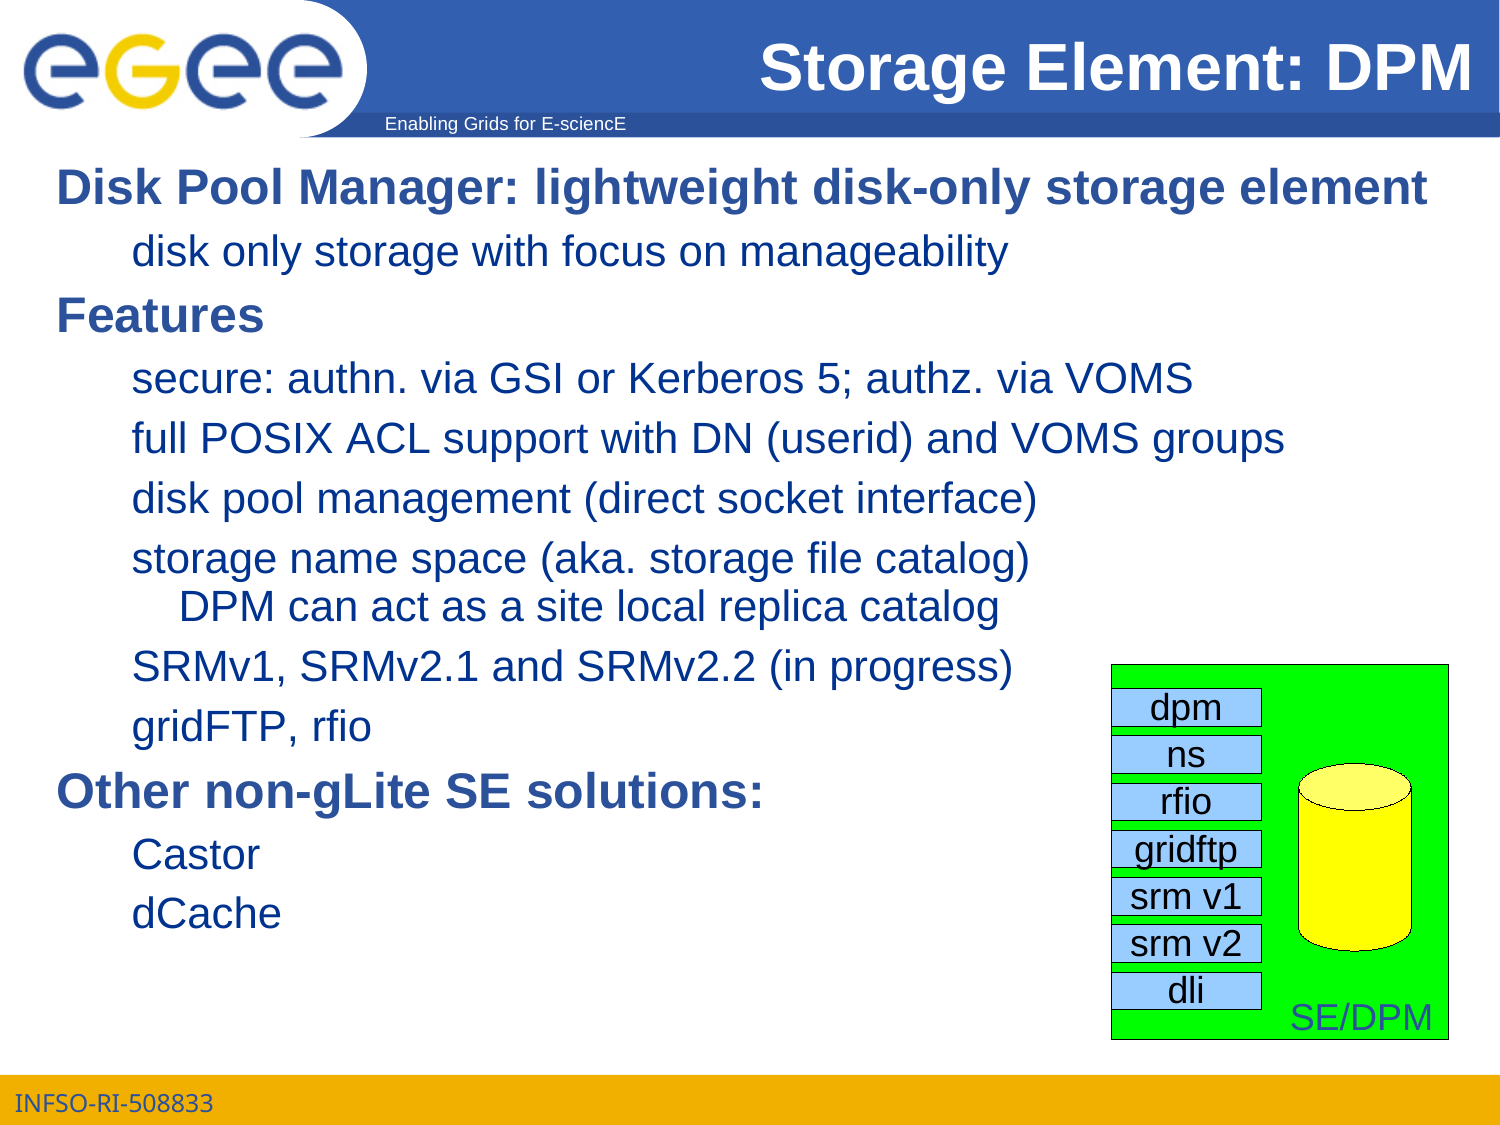

# Storage Element: DPM
Disk Pool Manager: lightweight disk-only storage element
disk only storage with focus on manageability
Features
secure: authn. via GSI or Kerberos 5; authz. via VOMS
full POSIX ACL support with DN (userid) and VOMS groups
disk pool management (direct socket interface)
storage name space (aka. storage file catalog)
DPM can act as a site local replica catalog
SRMv1, SRMv2.1 and SRMv2.2 (in progress)
gridFTP, rfio
Other non-gLite SE solutions:
Castor
dCache
dpm
ns
rfio
gridftp
srm v1
srm v2
dli
SE/DPM